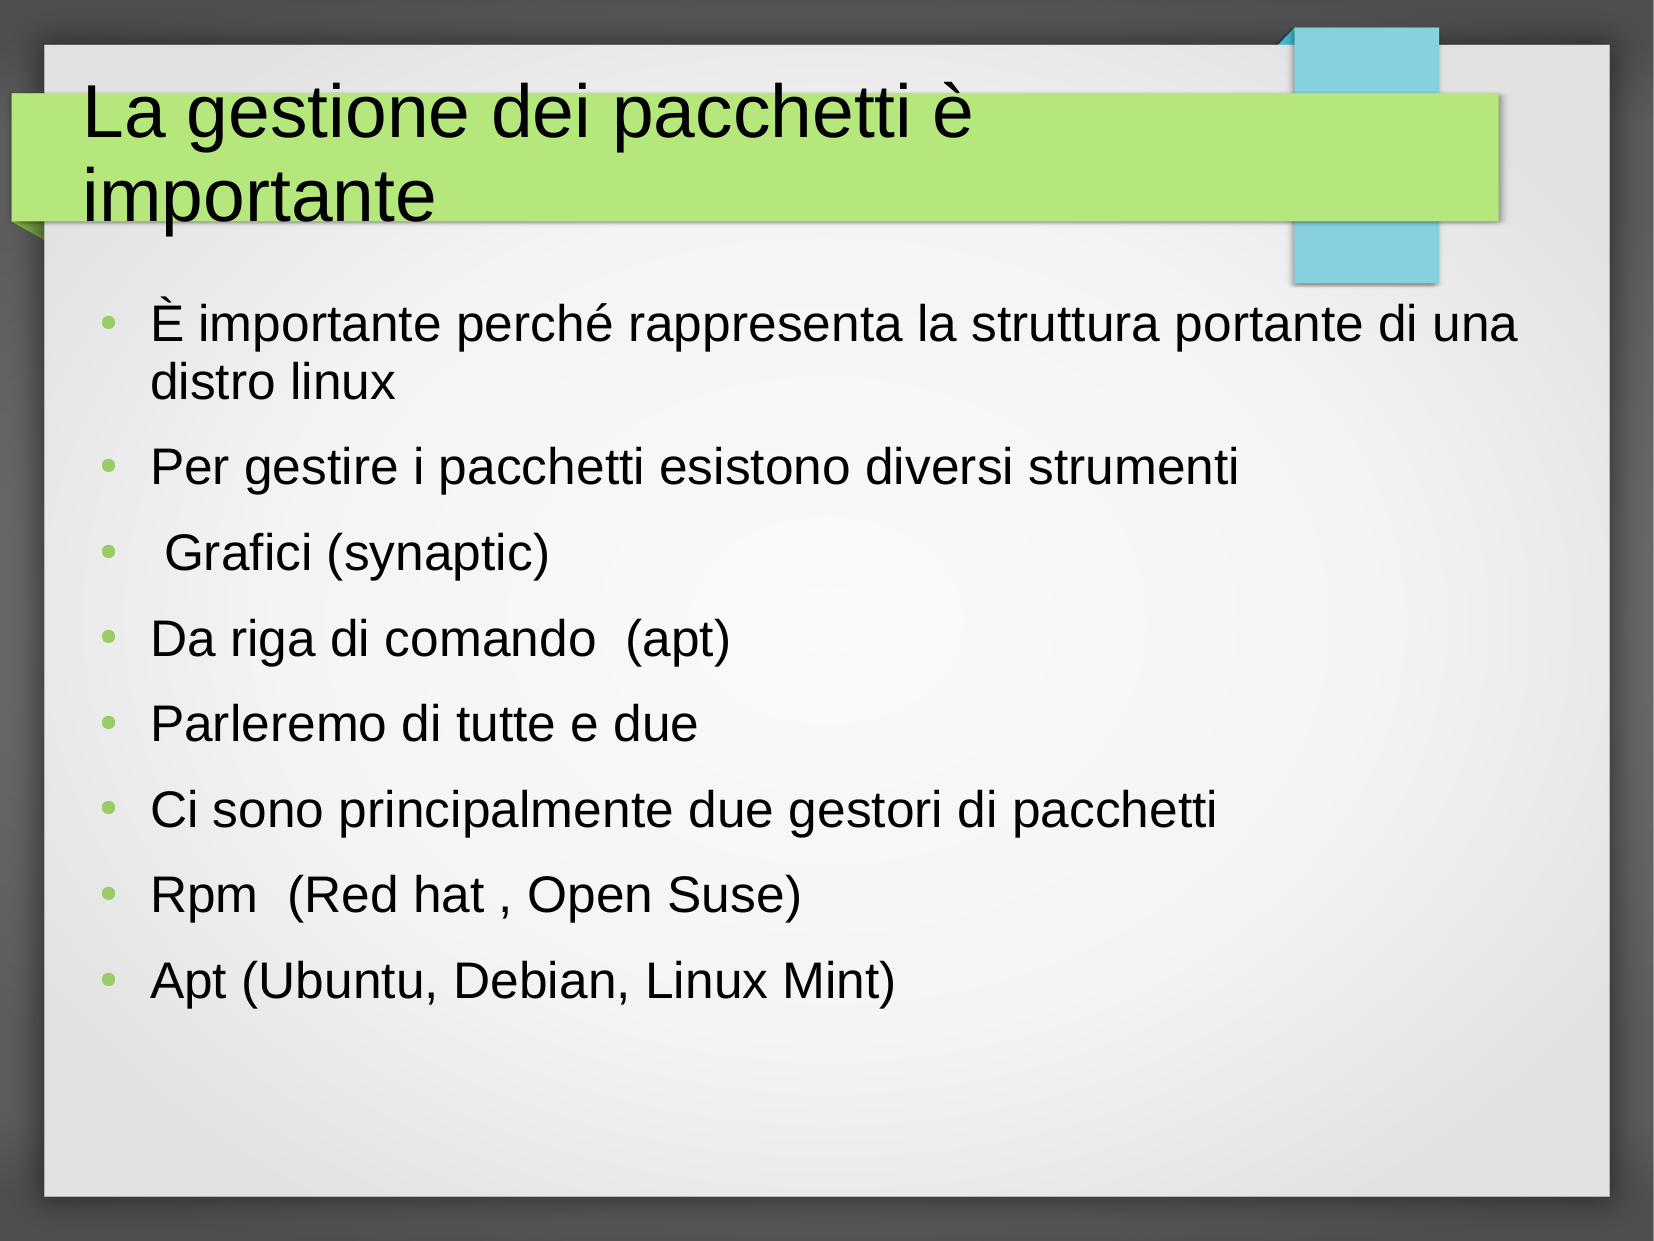

# La gestione dei pacchetti è importante
È importante perché rappresenta la struttura portante di una distro linux
Per gestire i pacchetti esistono diversi strumenti
 Grafici (synaptic)
Da riga di comando (apt)
Parleremo di tutte e due
Ci sono principalmente due gestori di pacchetti
Rpm (Red hat , Open Suse)
Apt (Ubuntu, Debian, Linux Mint)